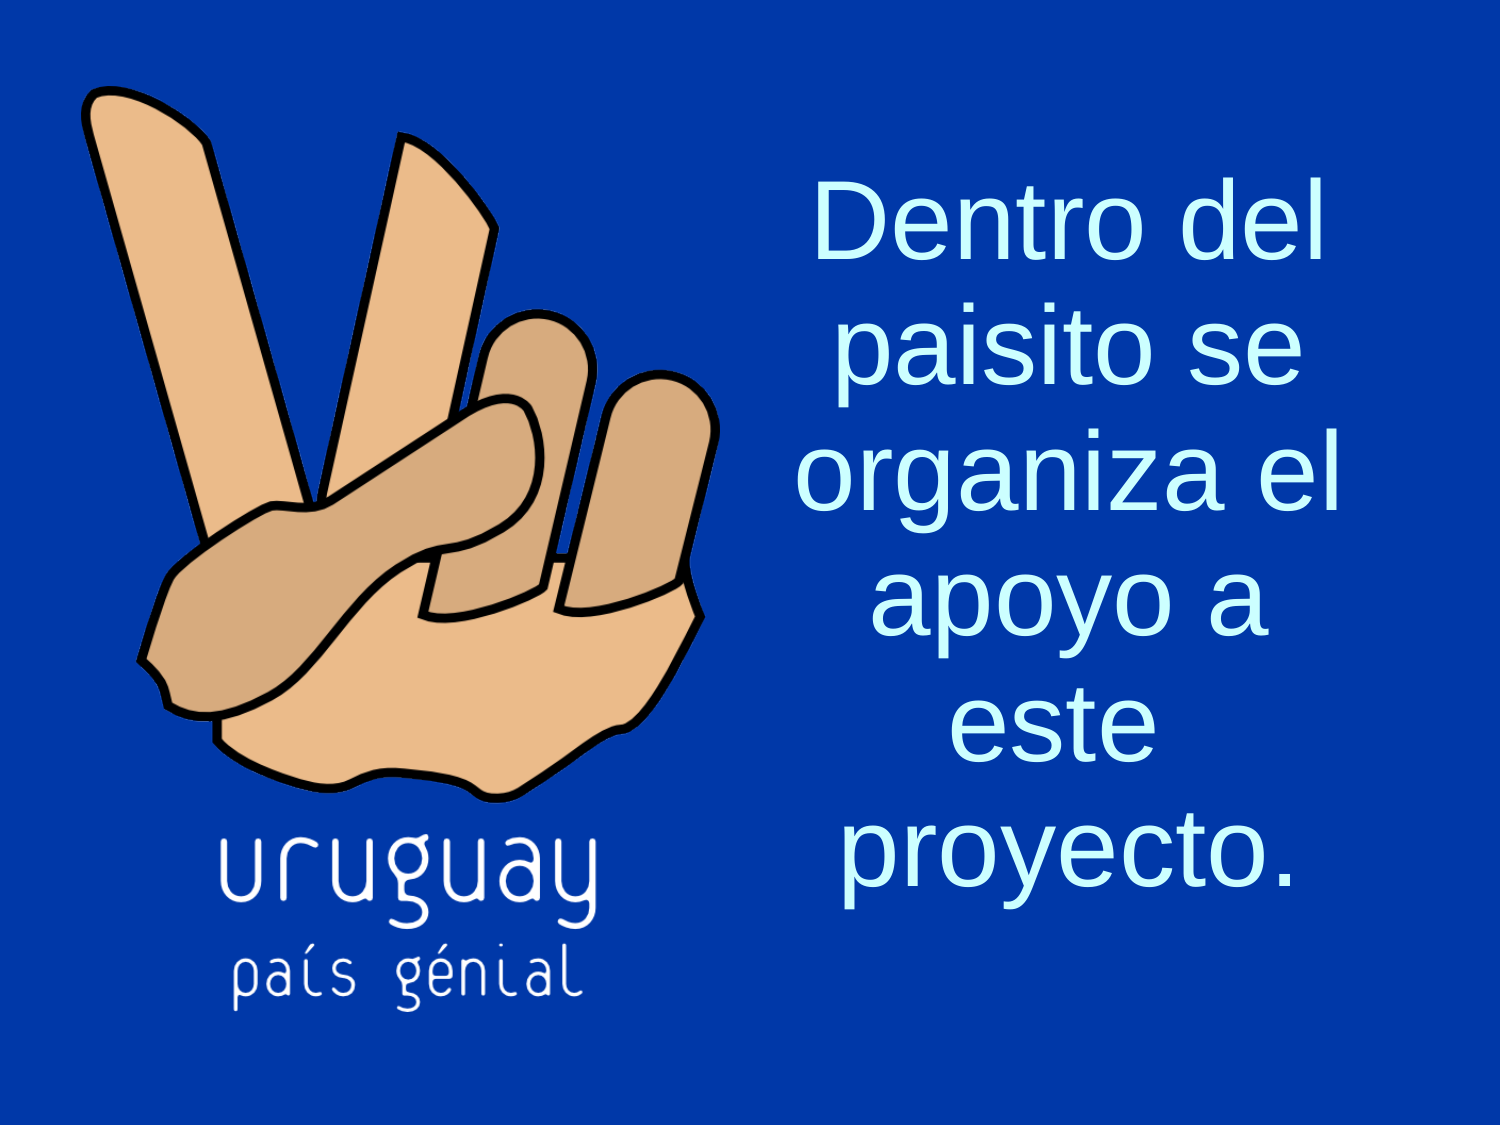

# Dentro del paisito se organiza el apoyo a este proyecto.